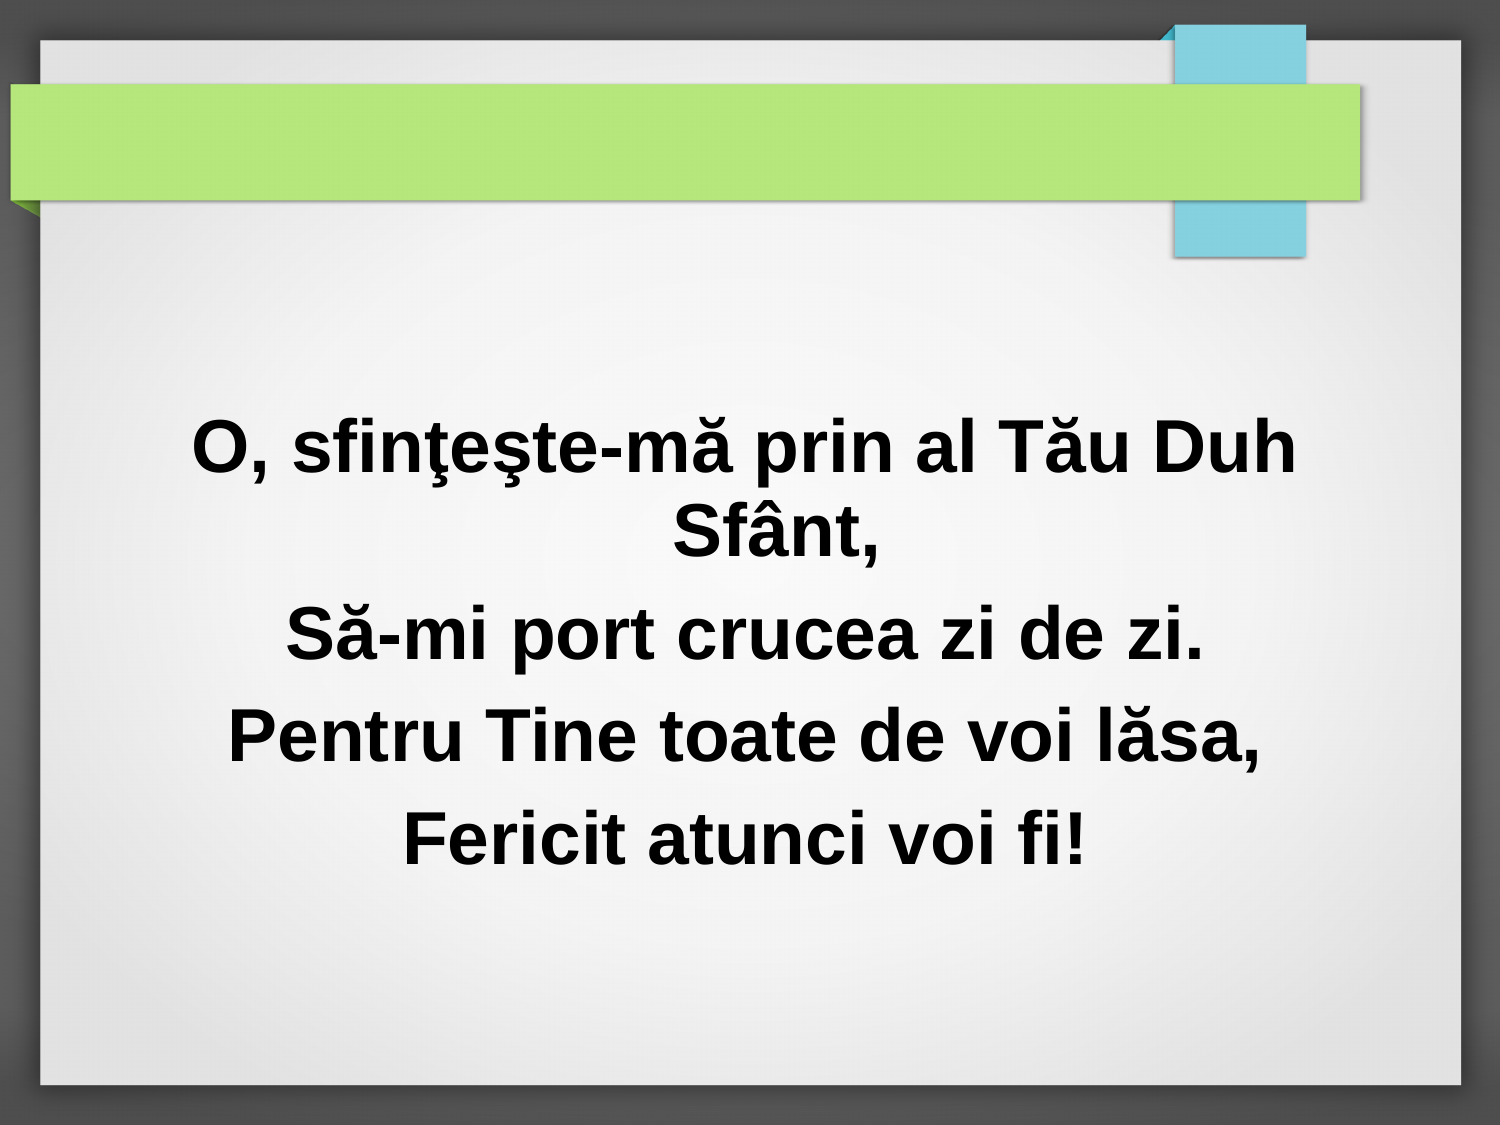

# O, sfinţeşte-mă prin al Tău Duh Sfânt,
Să-mi port crucea zi de zi.
Pentru Tine toate de voi lăsa,
Fericit atunci voi fi!